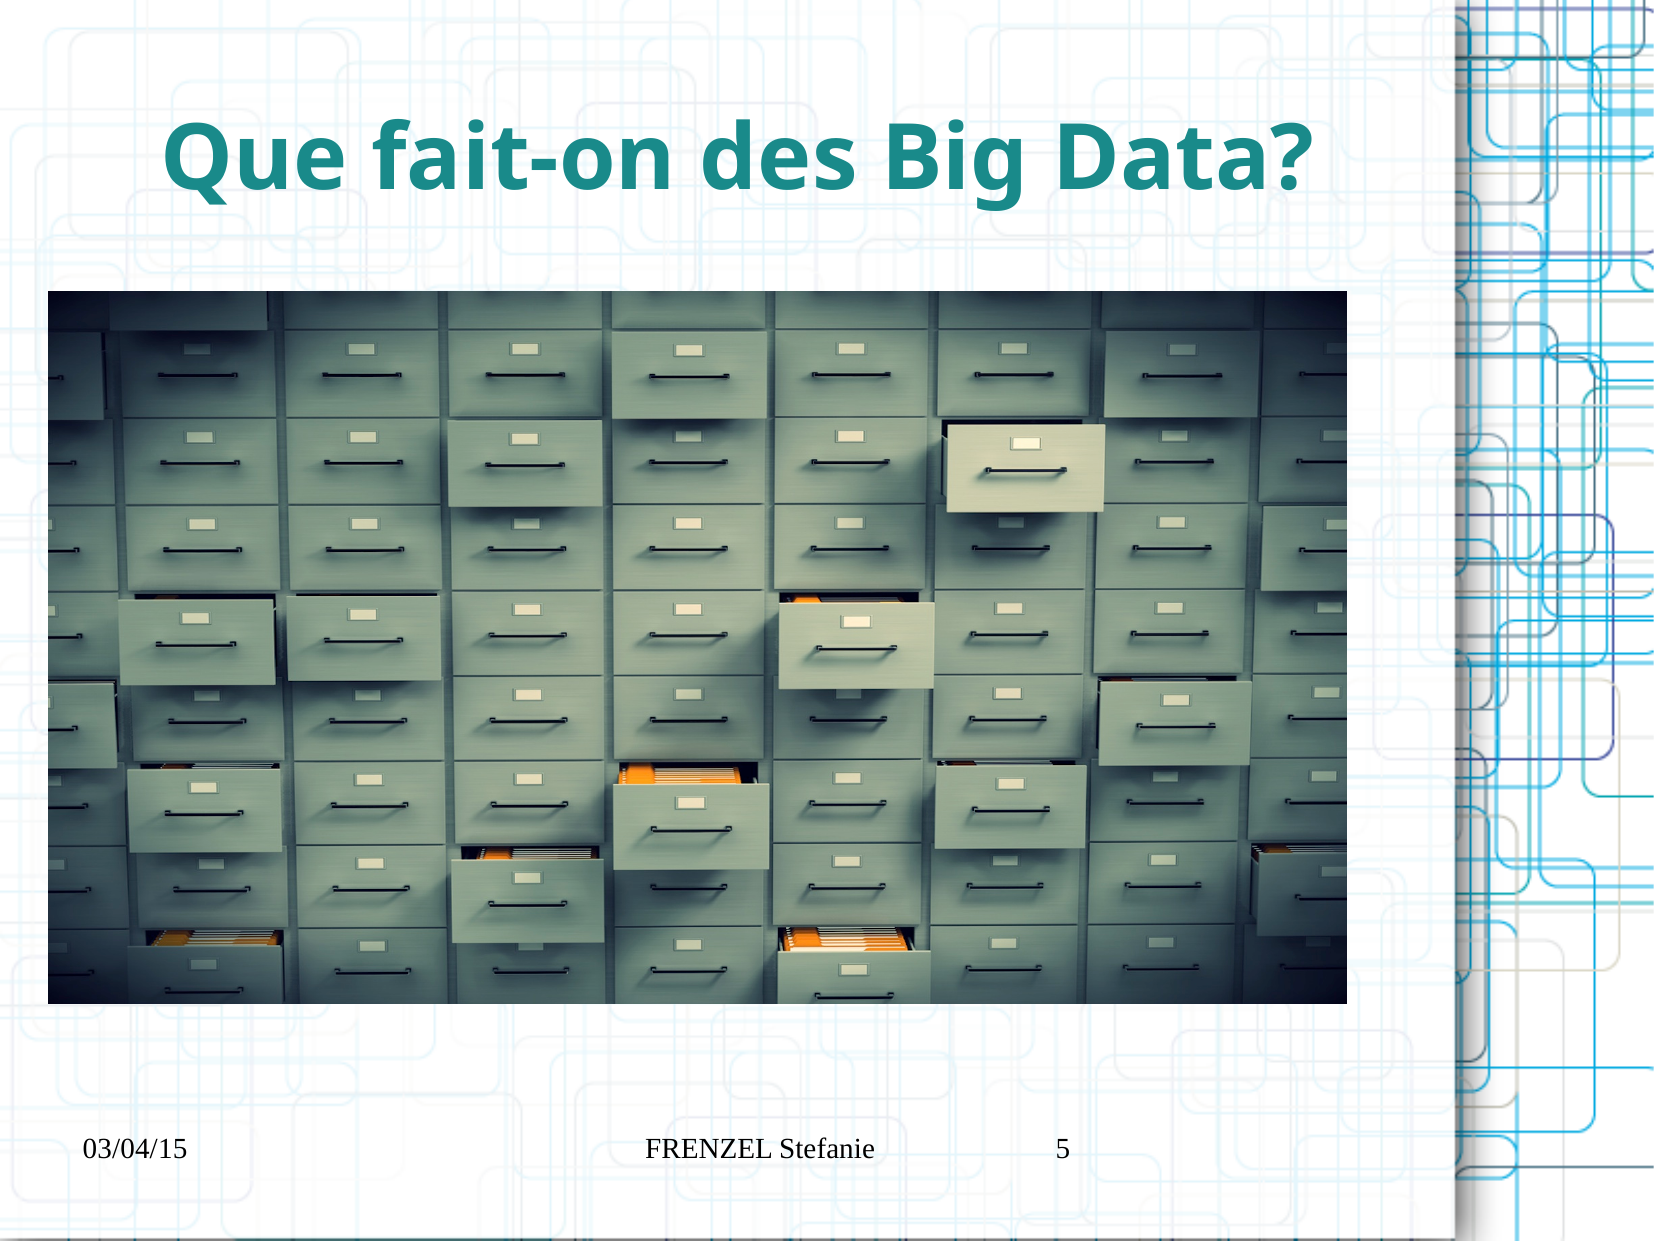

# Que fait-on des Big Data?
03/04/15
 FRENZEL Stefanie